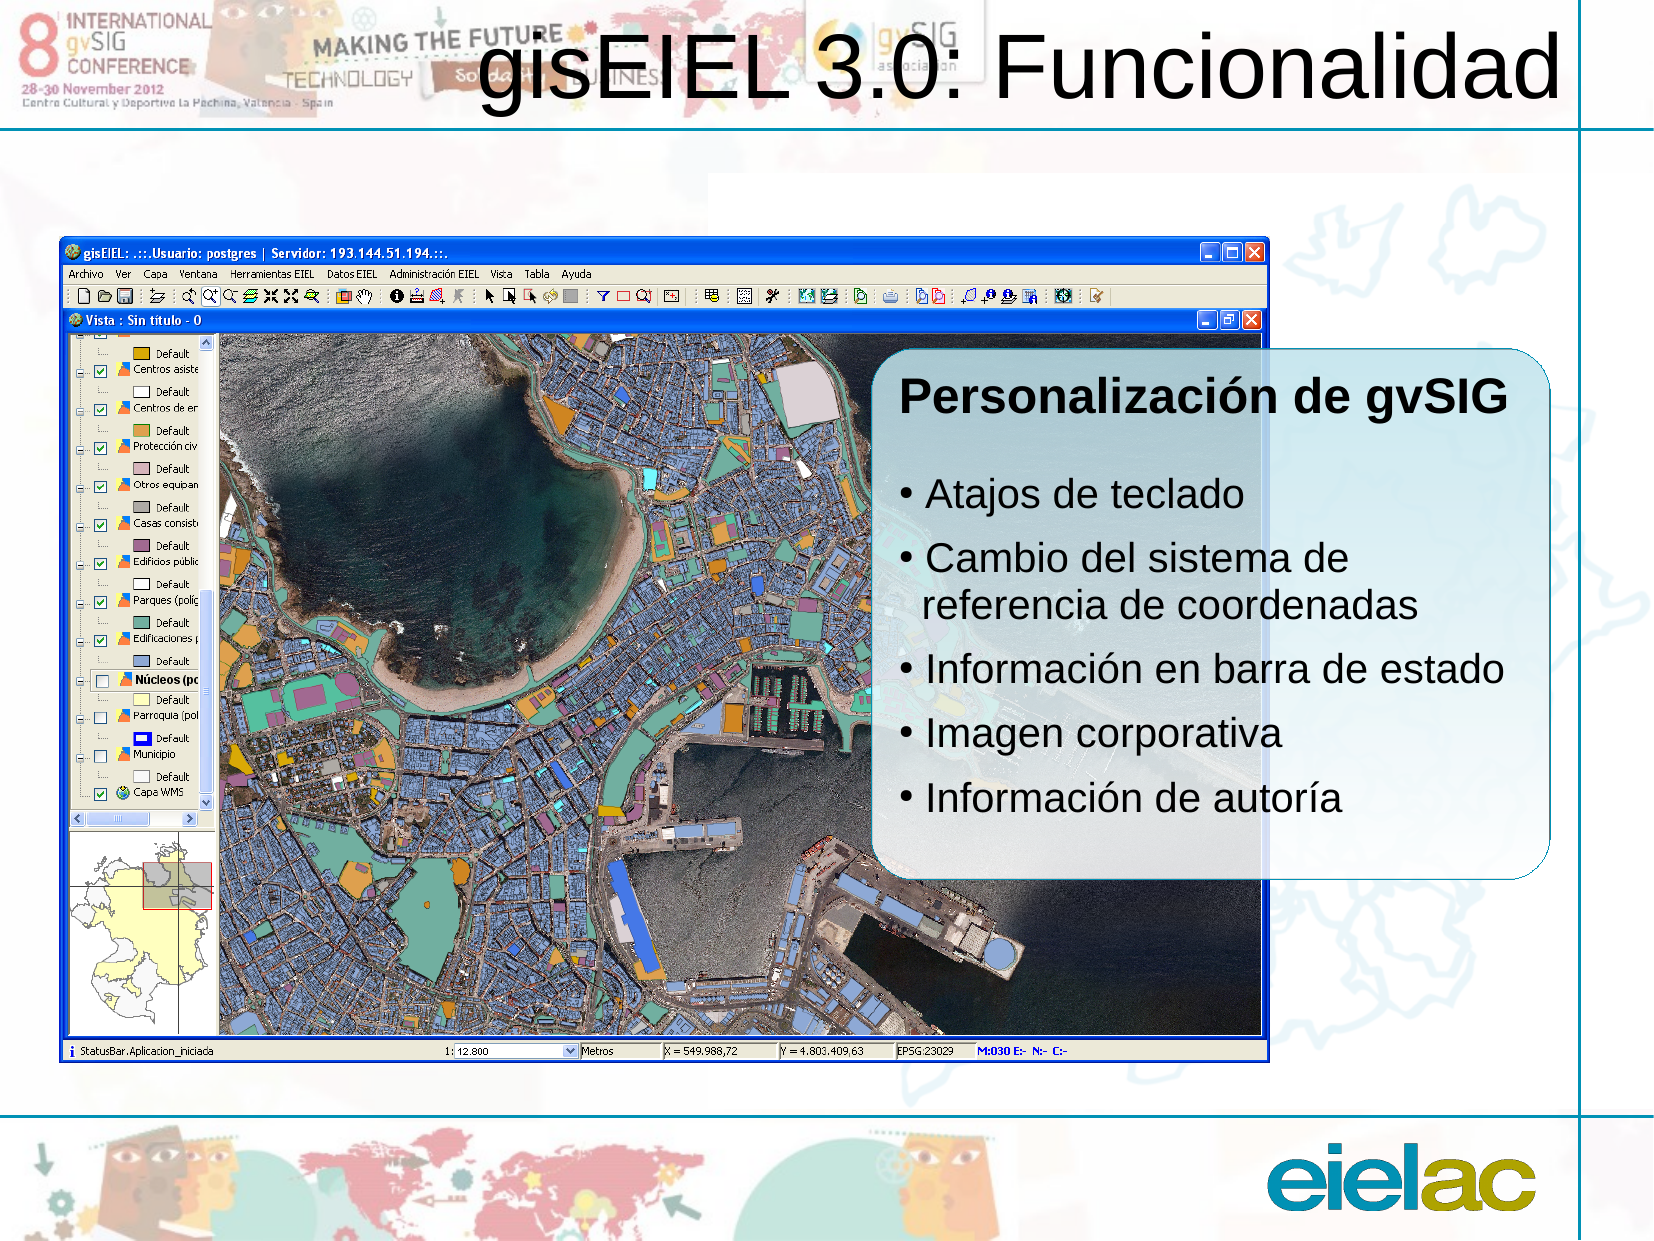

# gisEIEL 3.0: Funcionalidad
Personalización de gvSIG
 Atajos de teclado
 Cambio del sistema de
 referencia de coordenadas
 Información en barra de estado
 Imagen corporativa
 Información de autoría